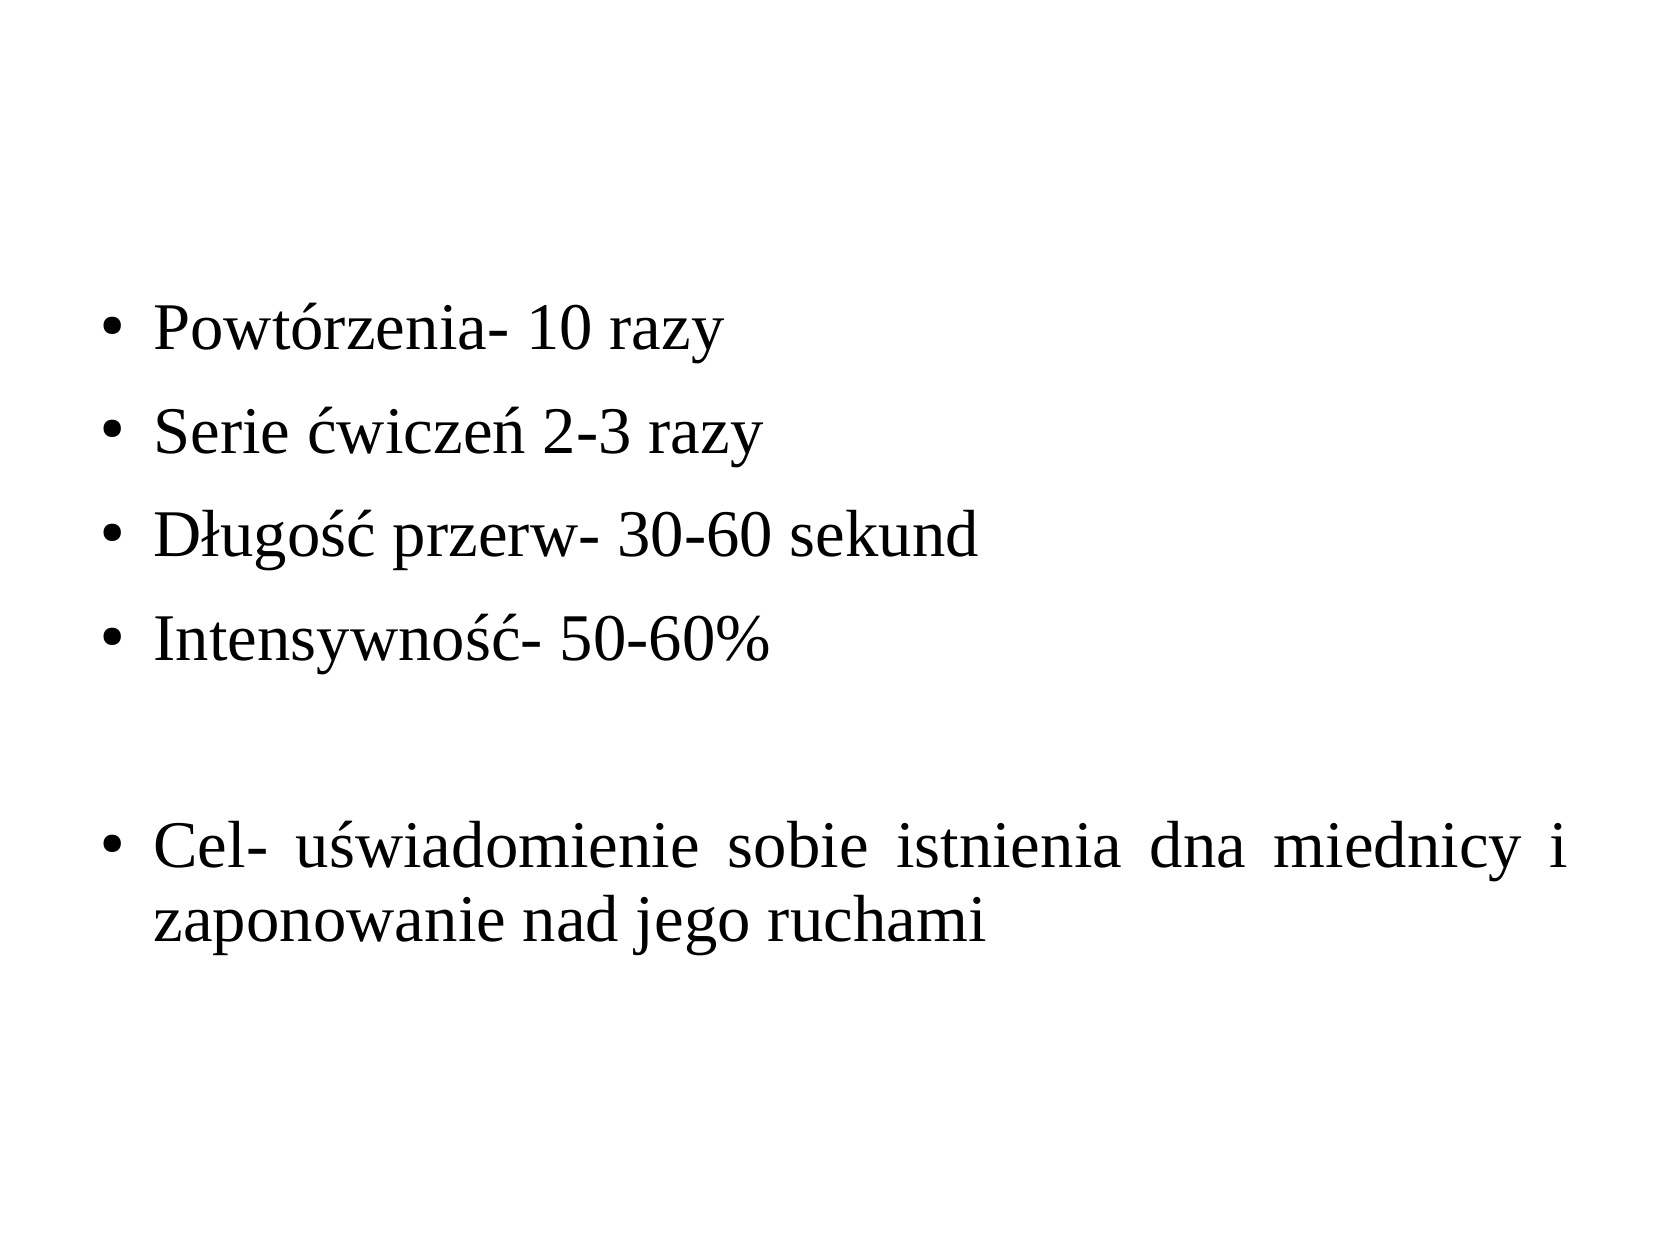

#
Powtórzenia- 10 razy
Serie ćwiczeń 2-3 razy
Długość przerw- 30-60 sekund
Intensywność- 50-60%
Cel- uświadomienie sobie istnienia dna miednicy i zaponowanie nad jego ruchami